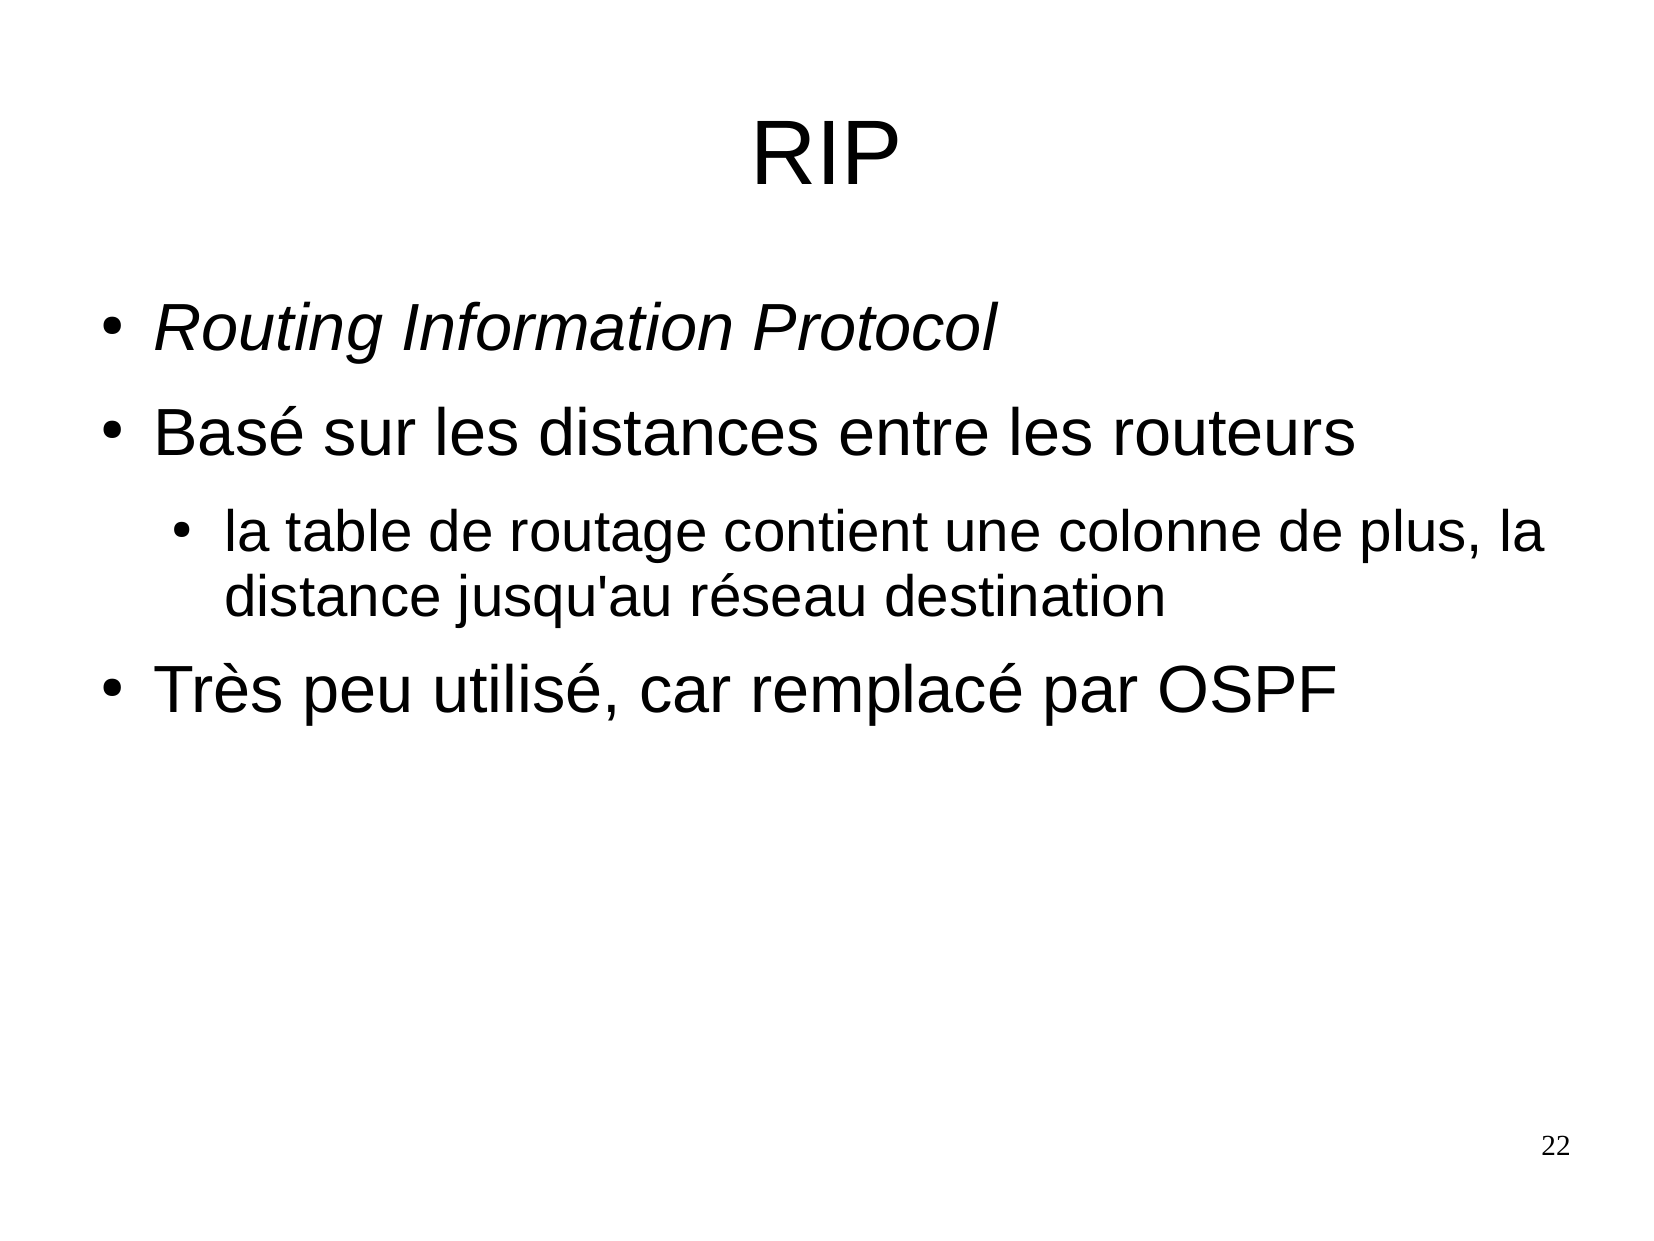

# RIP
Routing Information Protocol
Basé sur les distances entre les routeurs
la table de routage contient une colonne de plus, la distance jusqu'au réseau destination
Très peu utilisé, car remplacé par OSPF
22